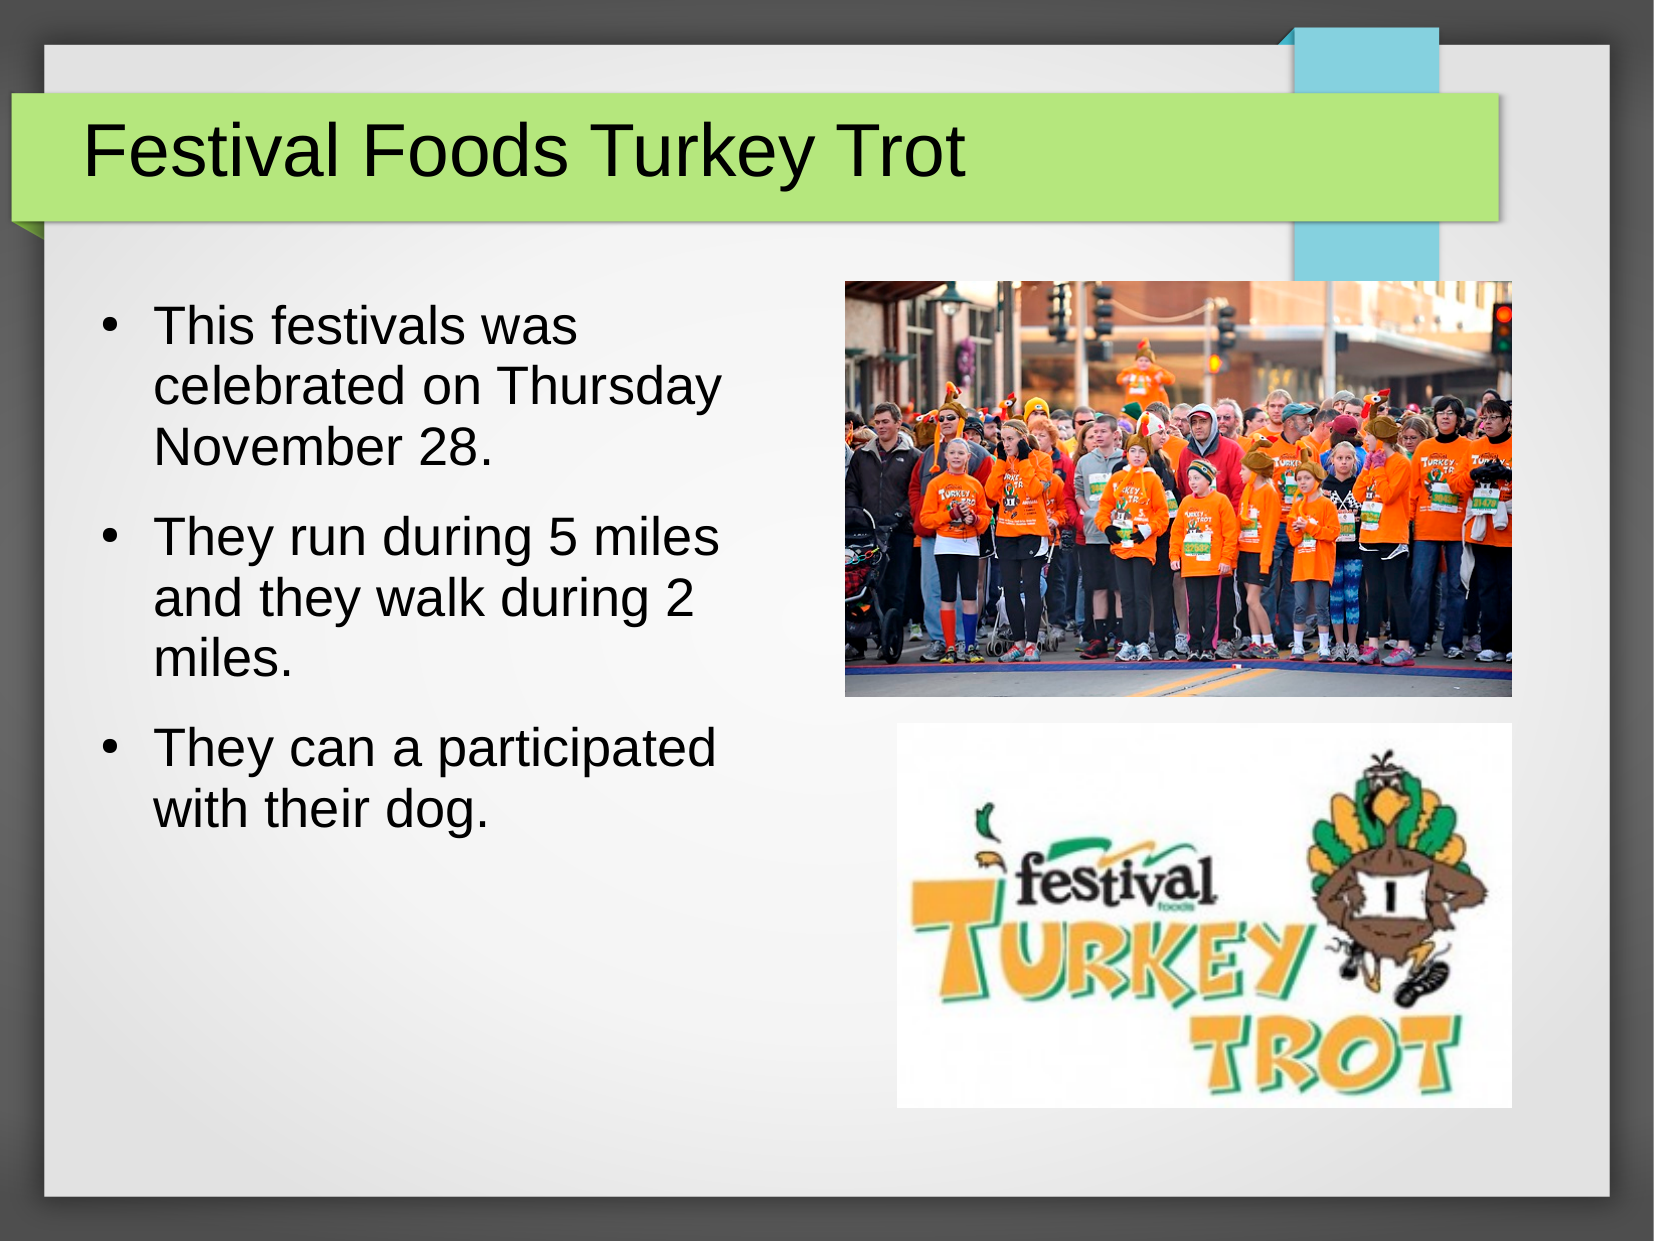

# Festival Foods Turkey Trot
This festivals was celebrated on Thursday November 28.
They run during 5 miles and they walk during 2 miles.
They can a participated with their dog.